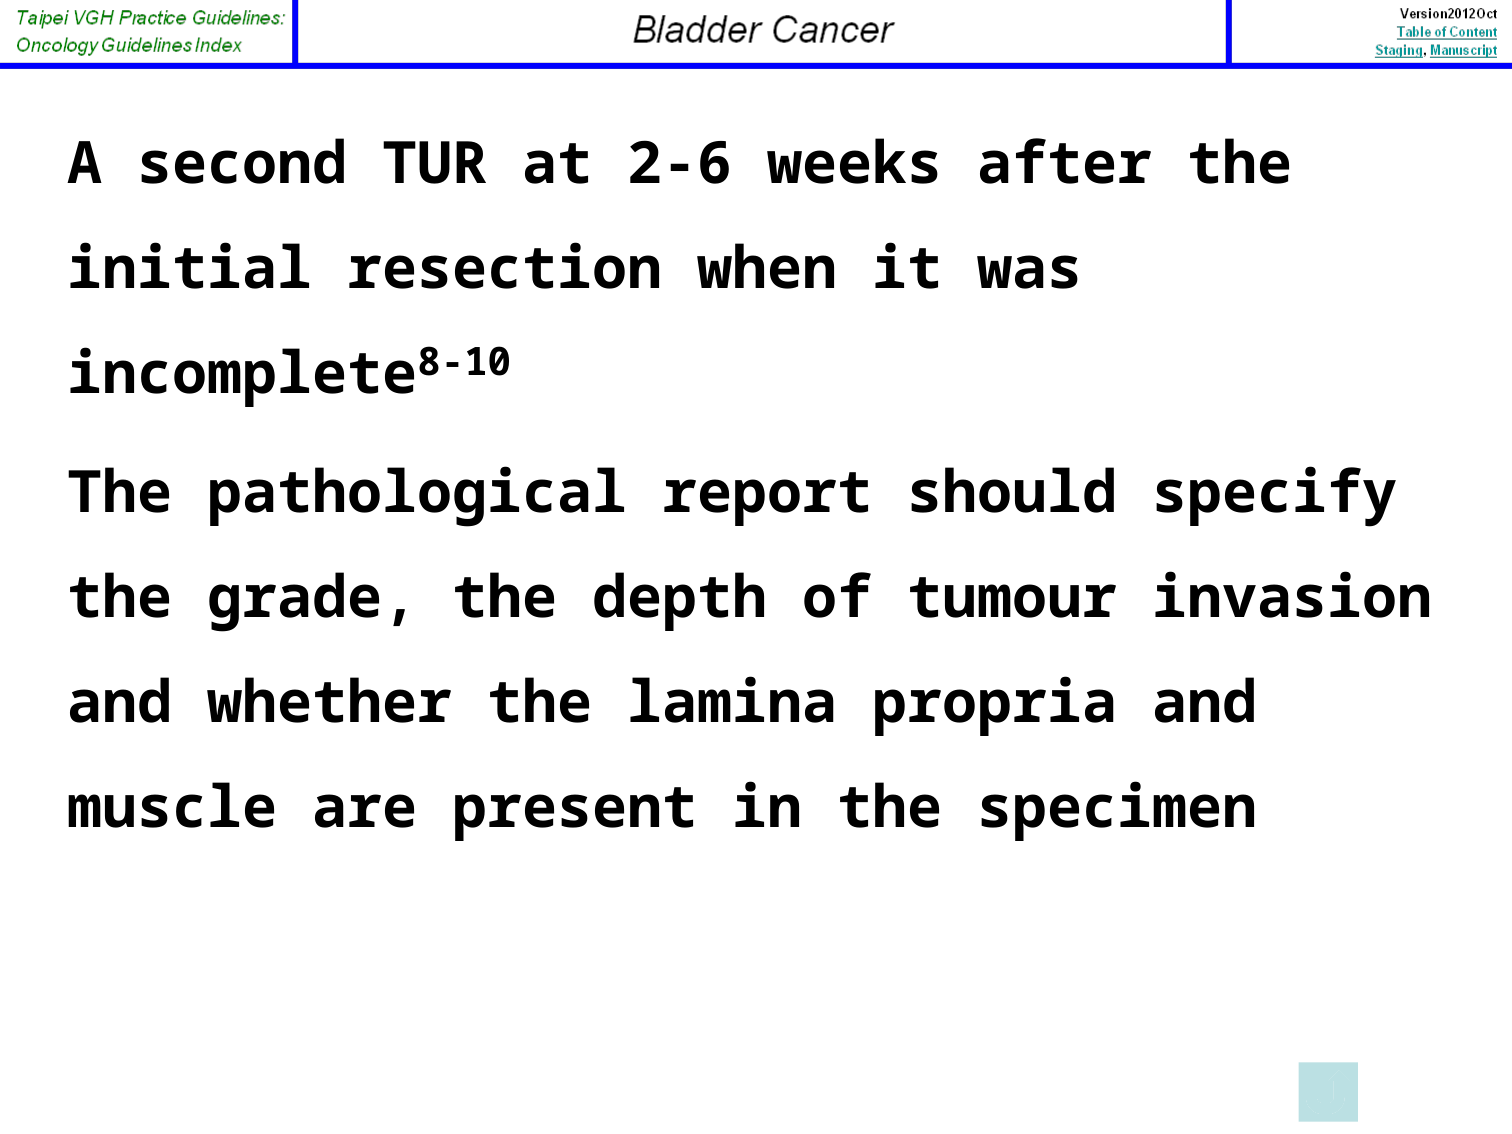

# A second TUR at 2-6 weeks after the initial resection when it was incomplete8-10
The pathological report should specify the grade, the depth of tumour invasion and whether the lamina propria and muscle are present in the specimen